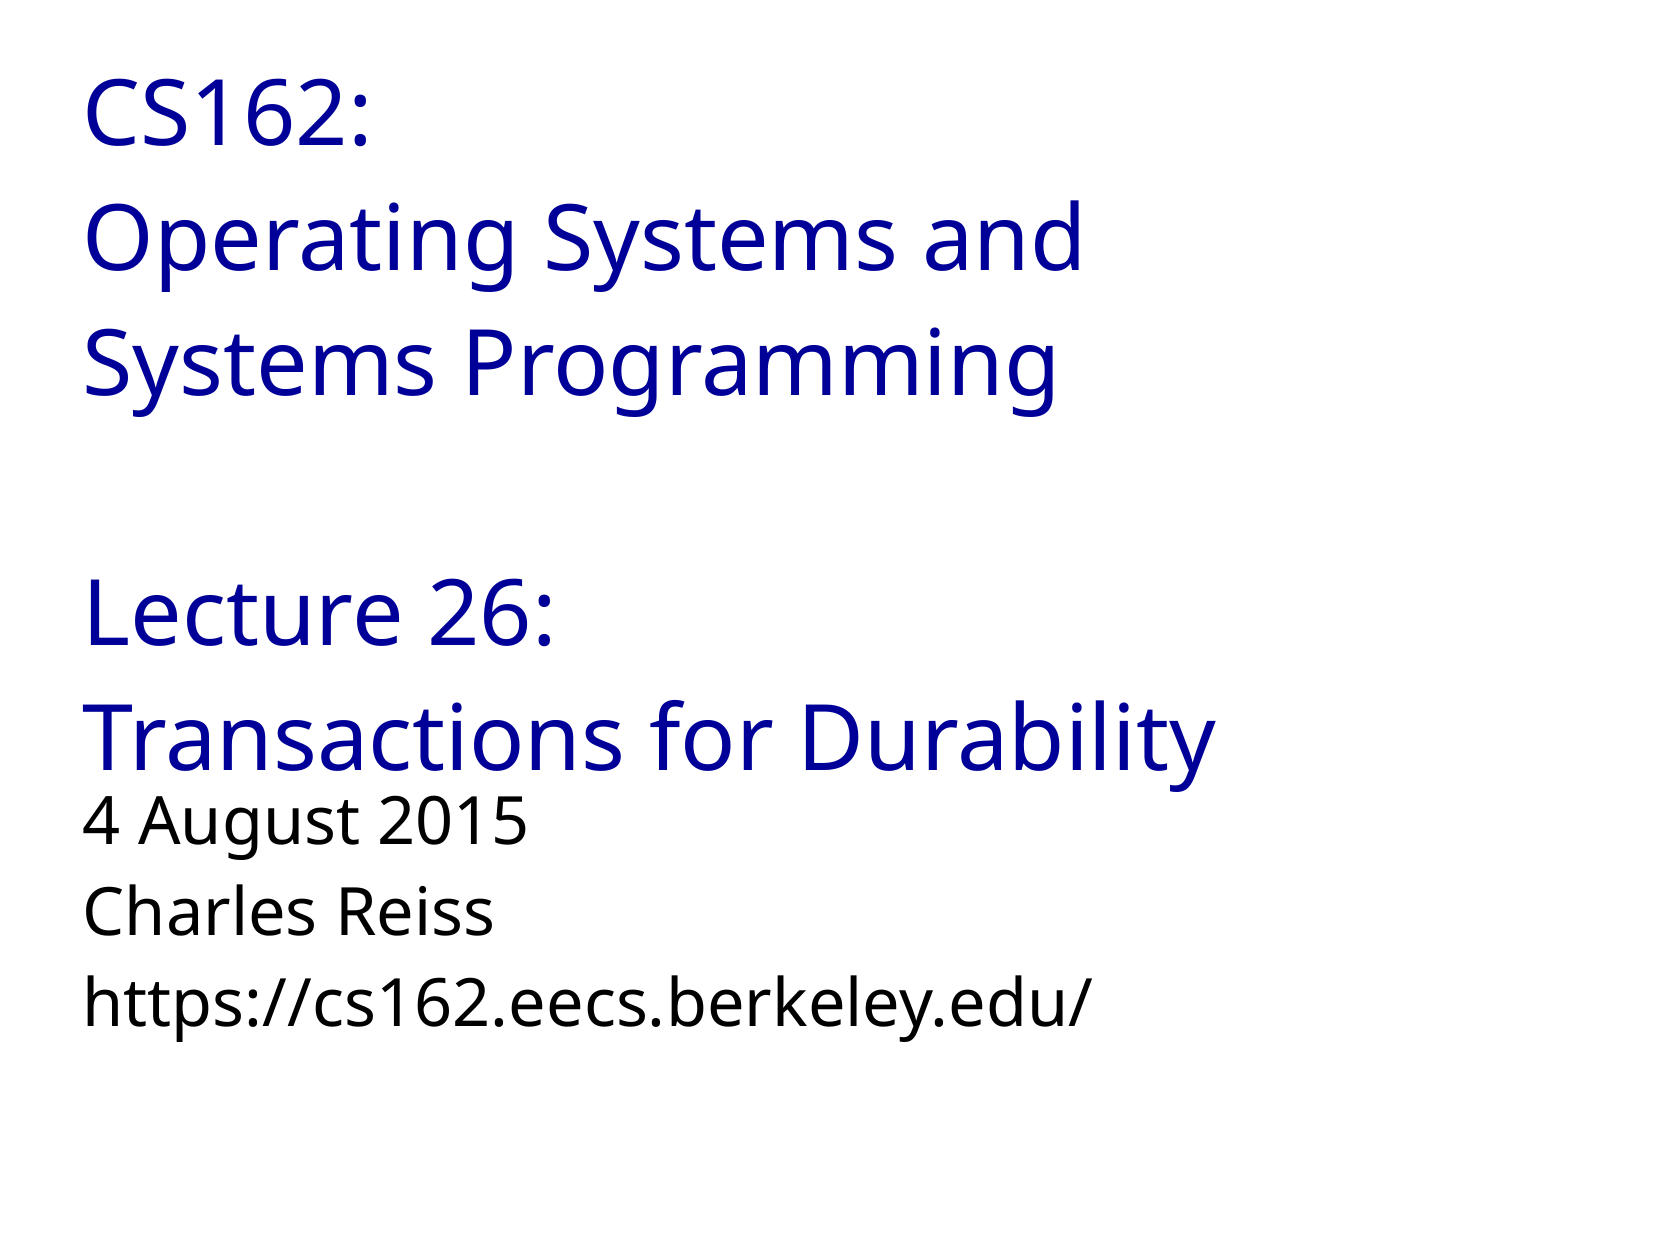

# CS162: Operating Systems and Systems Programming Lecture 26: Transactions for Durability
4 August 2015
Charles Reiss
https://cs162.eecs.berkeley.edu/